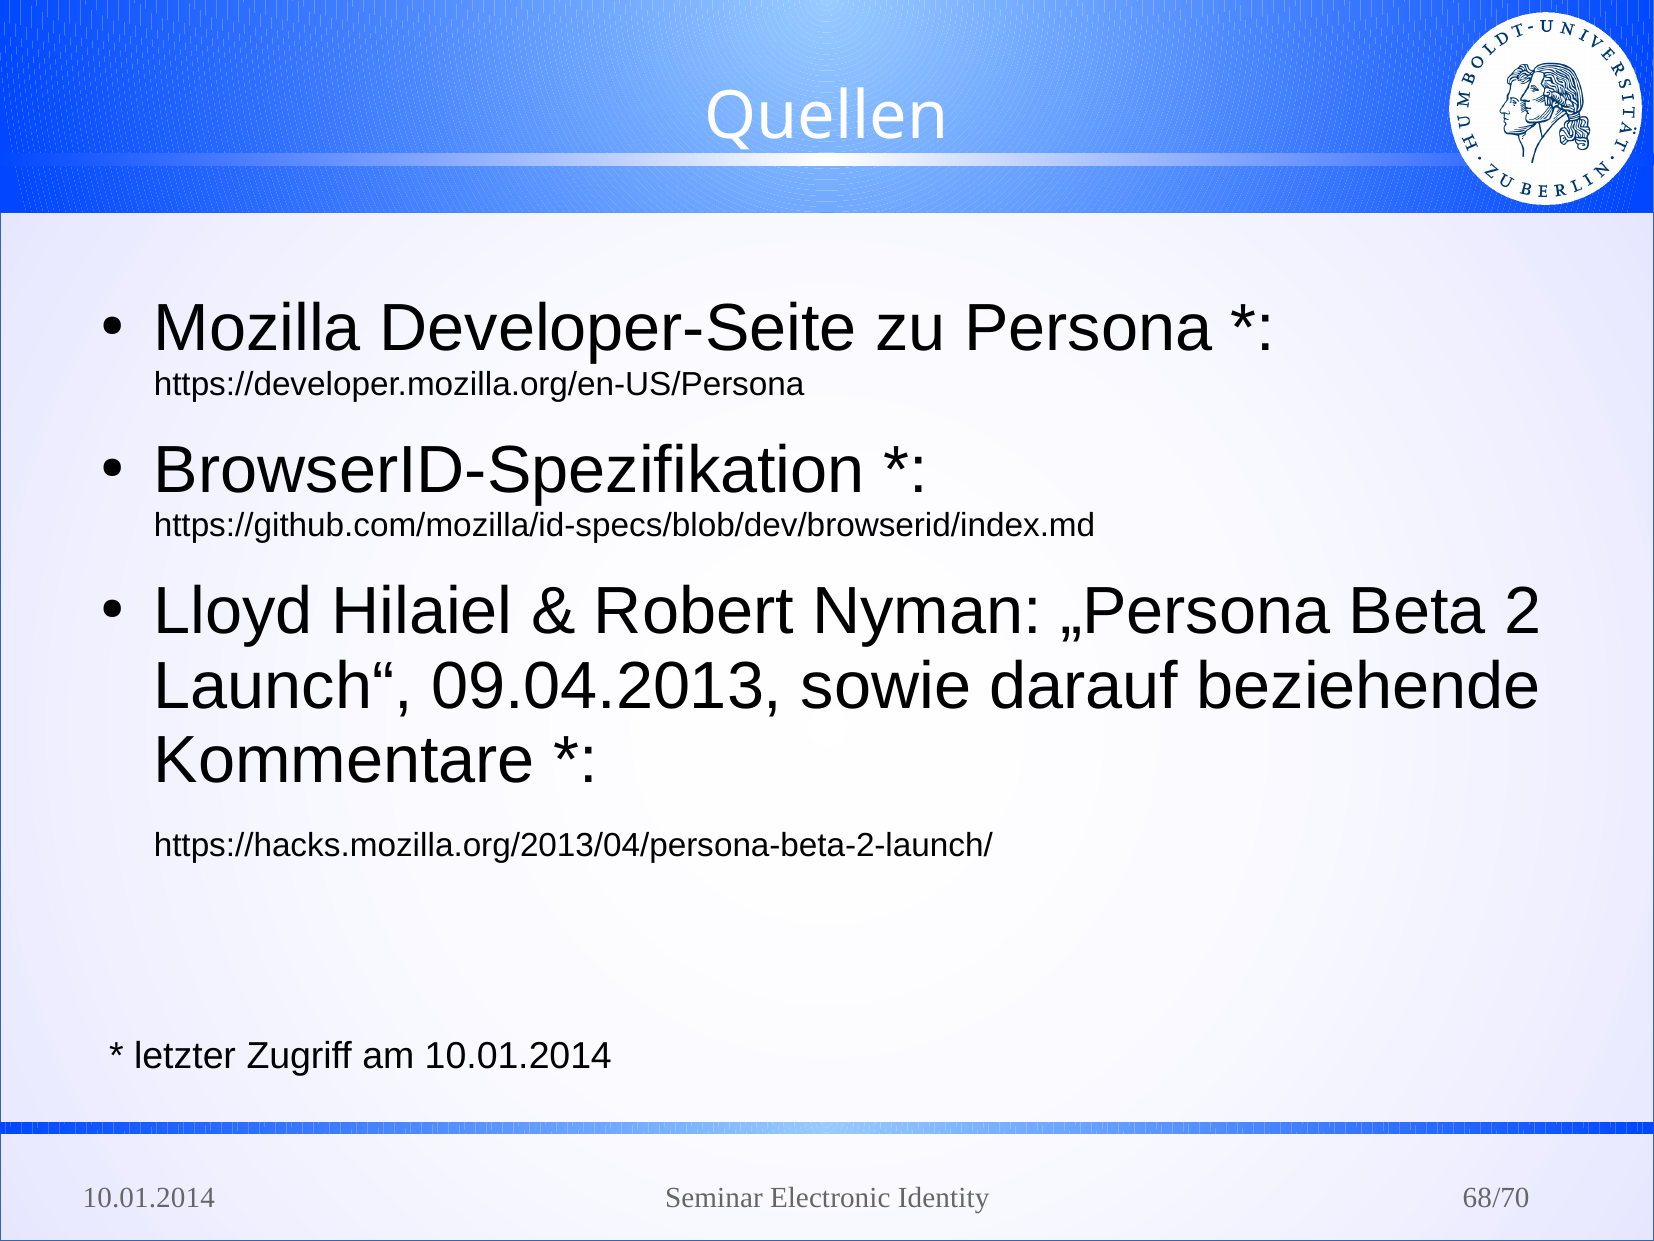

# Quellen
Mozilla Developer-Seite zu Persona *: https://developer.mozilla.org/en-US/Persona
BrowserID-Spezifikation *:
https://github.com/mozilla/id-specs/blob/dev/browserid/index.md
Lloyd Hilaiel & Robert Nyman: „Persona Beta 2 Launch“, 09.04.2013, sowie darauf beziehende Kommentare *:
https://hacks.mozilla.org/2013/04/persona-beta-2-launch/
* letzter Zugriff am 10.01.2014
10.01.2014
Seminar Electronic Identity